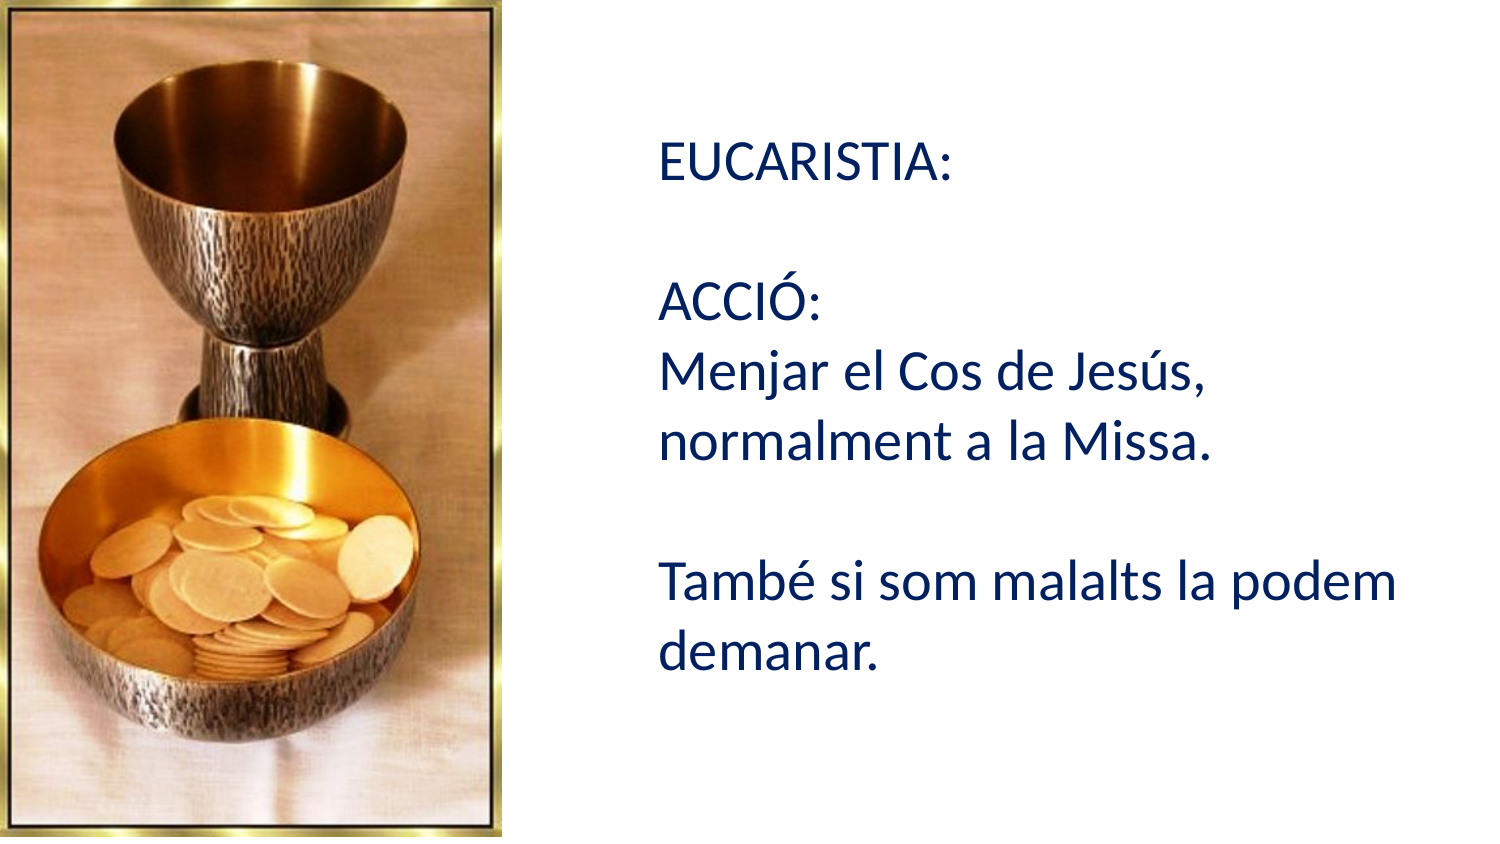

EUCARISTIA:
ACCIÓ:
Menjar el Cos de Jesús, normalment a la Missa.
També si som malalts la podem demanar.